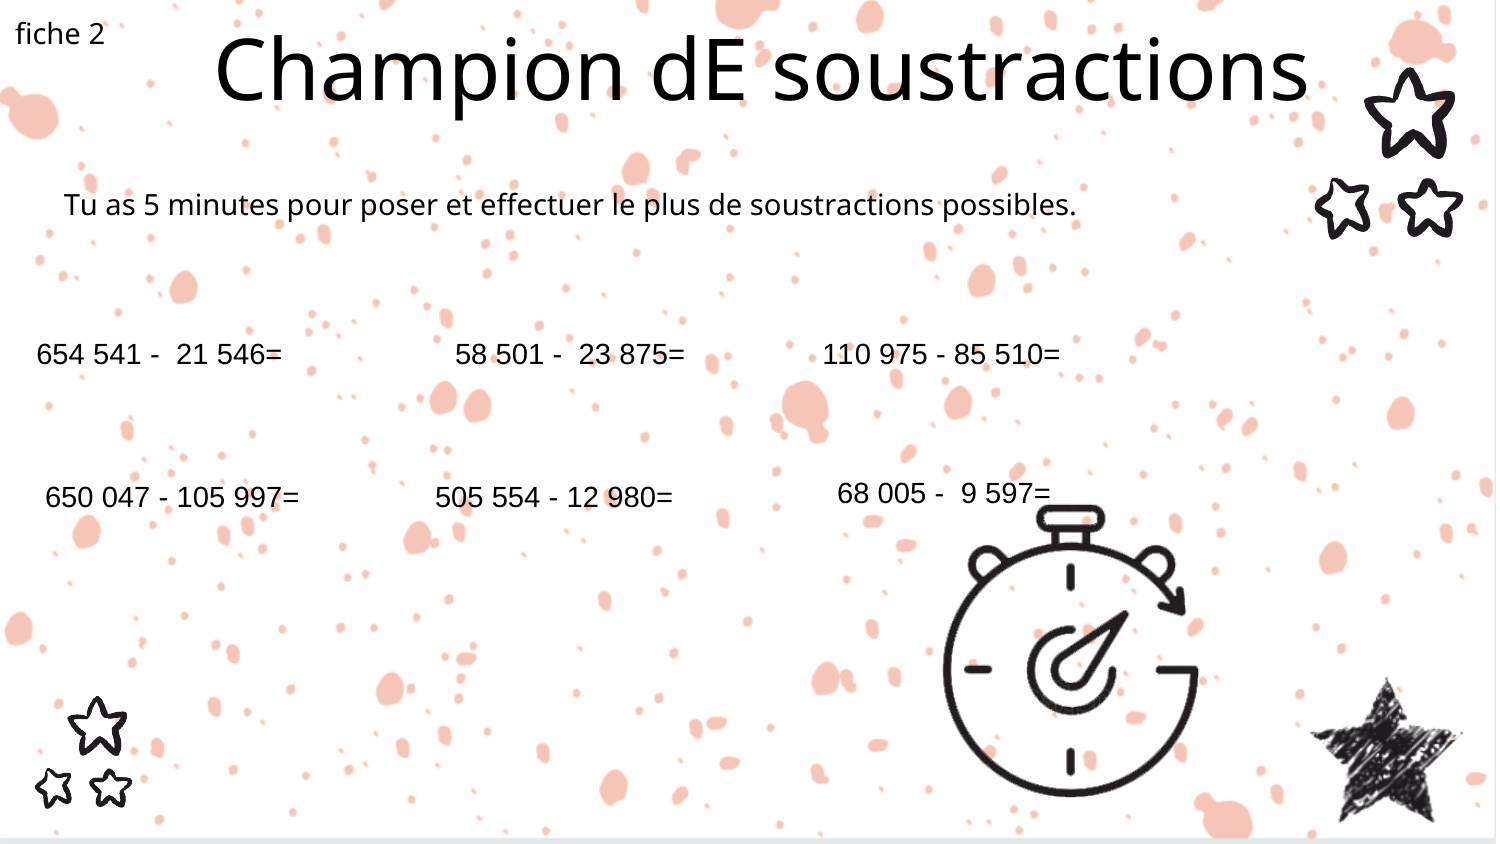

fiche 2
Champion dE soustractions
Tu as 5 minutes pour poser et effectuer le plus de soustractions possibles.
654 541 - 21 546=
58 501 - 23 875=
110 975 - 85 510=
 68 005 - 9 597=
650 047 - 105 997=
505 554 - 12 980=